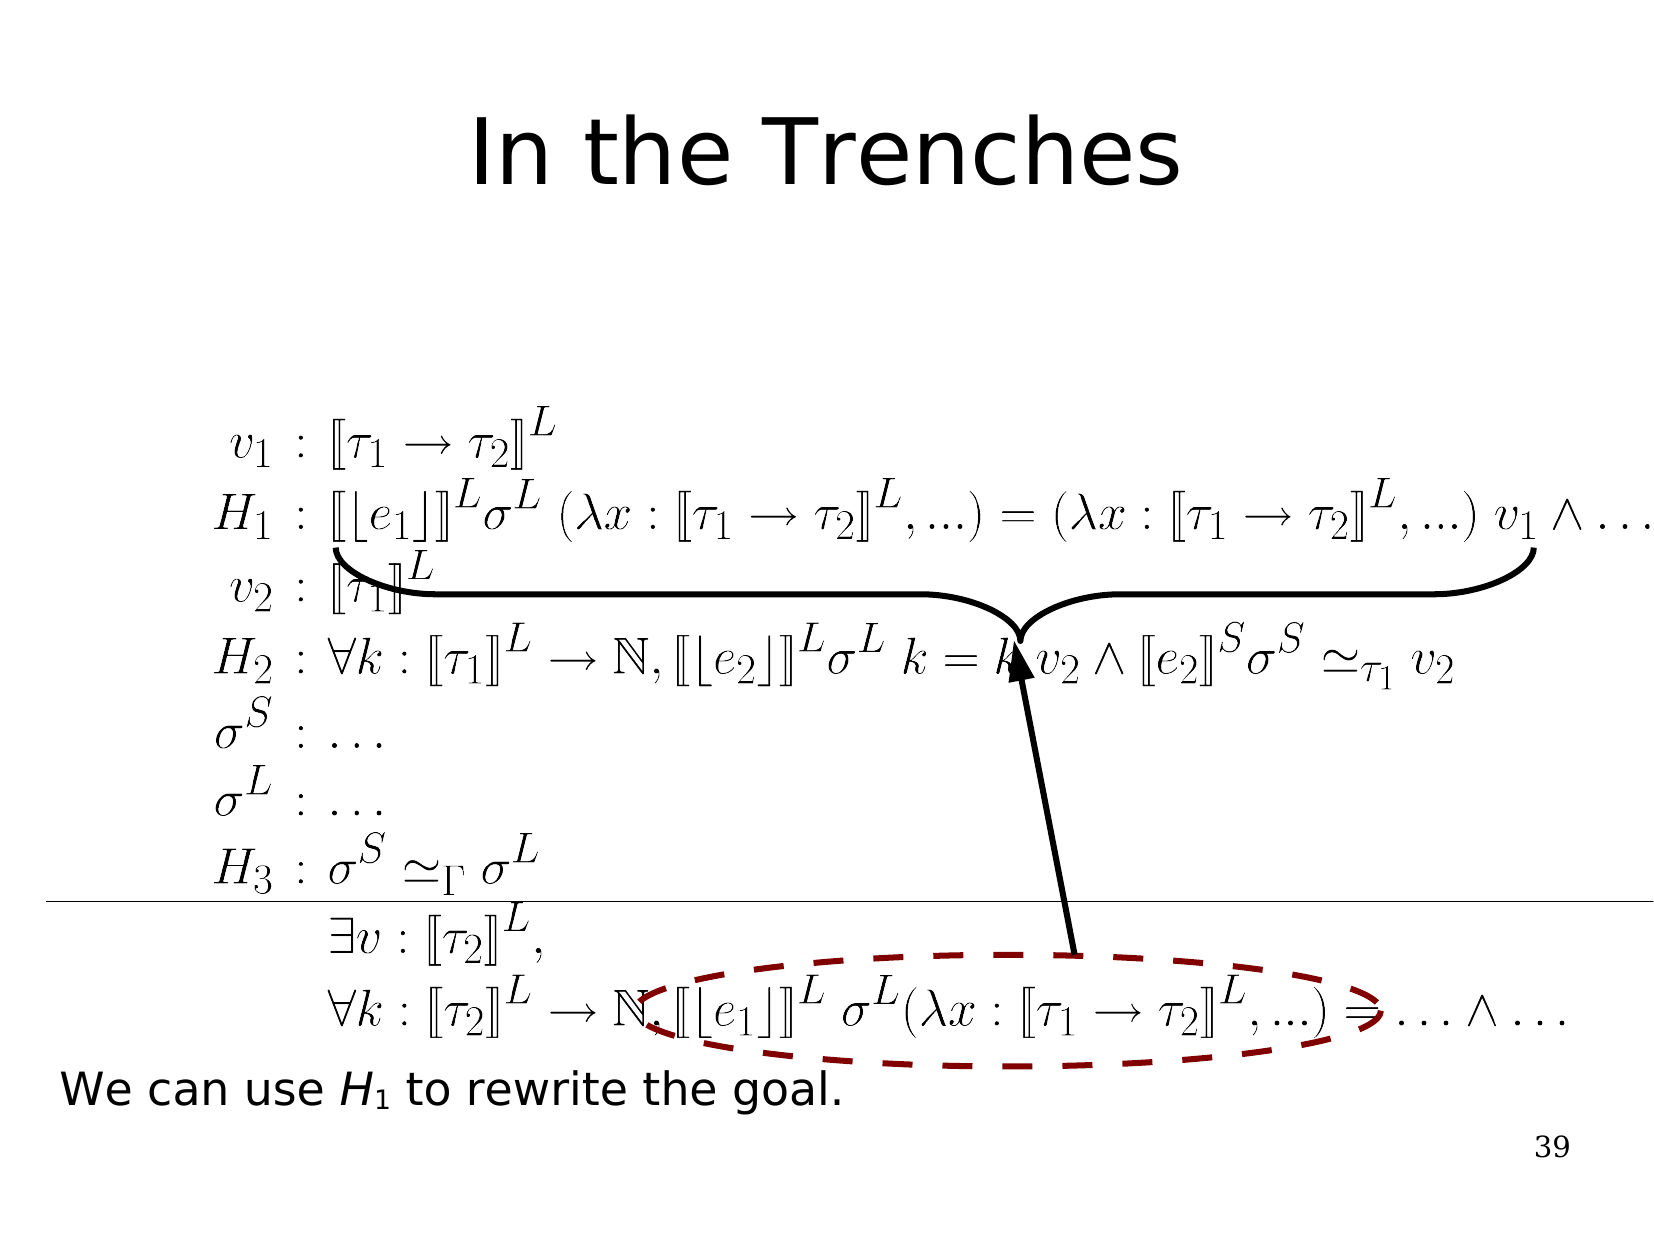

# In the Trenches
We can use H1 to rewrite the goal.
39